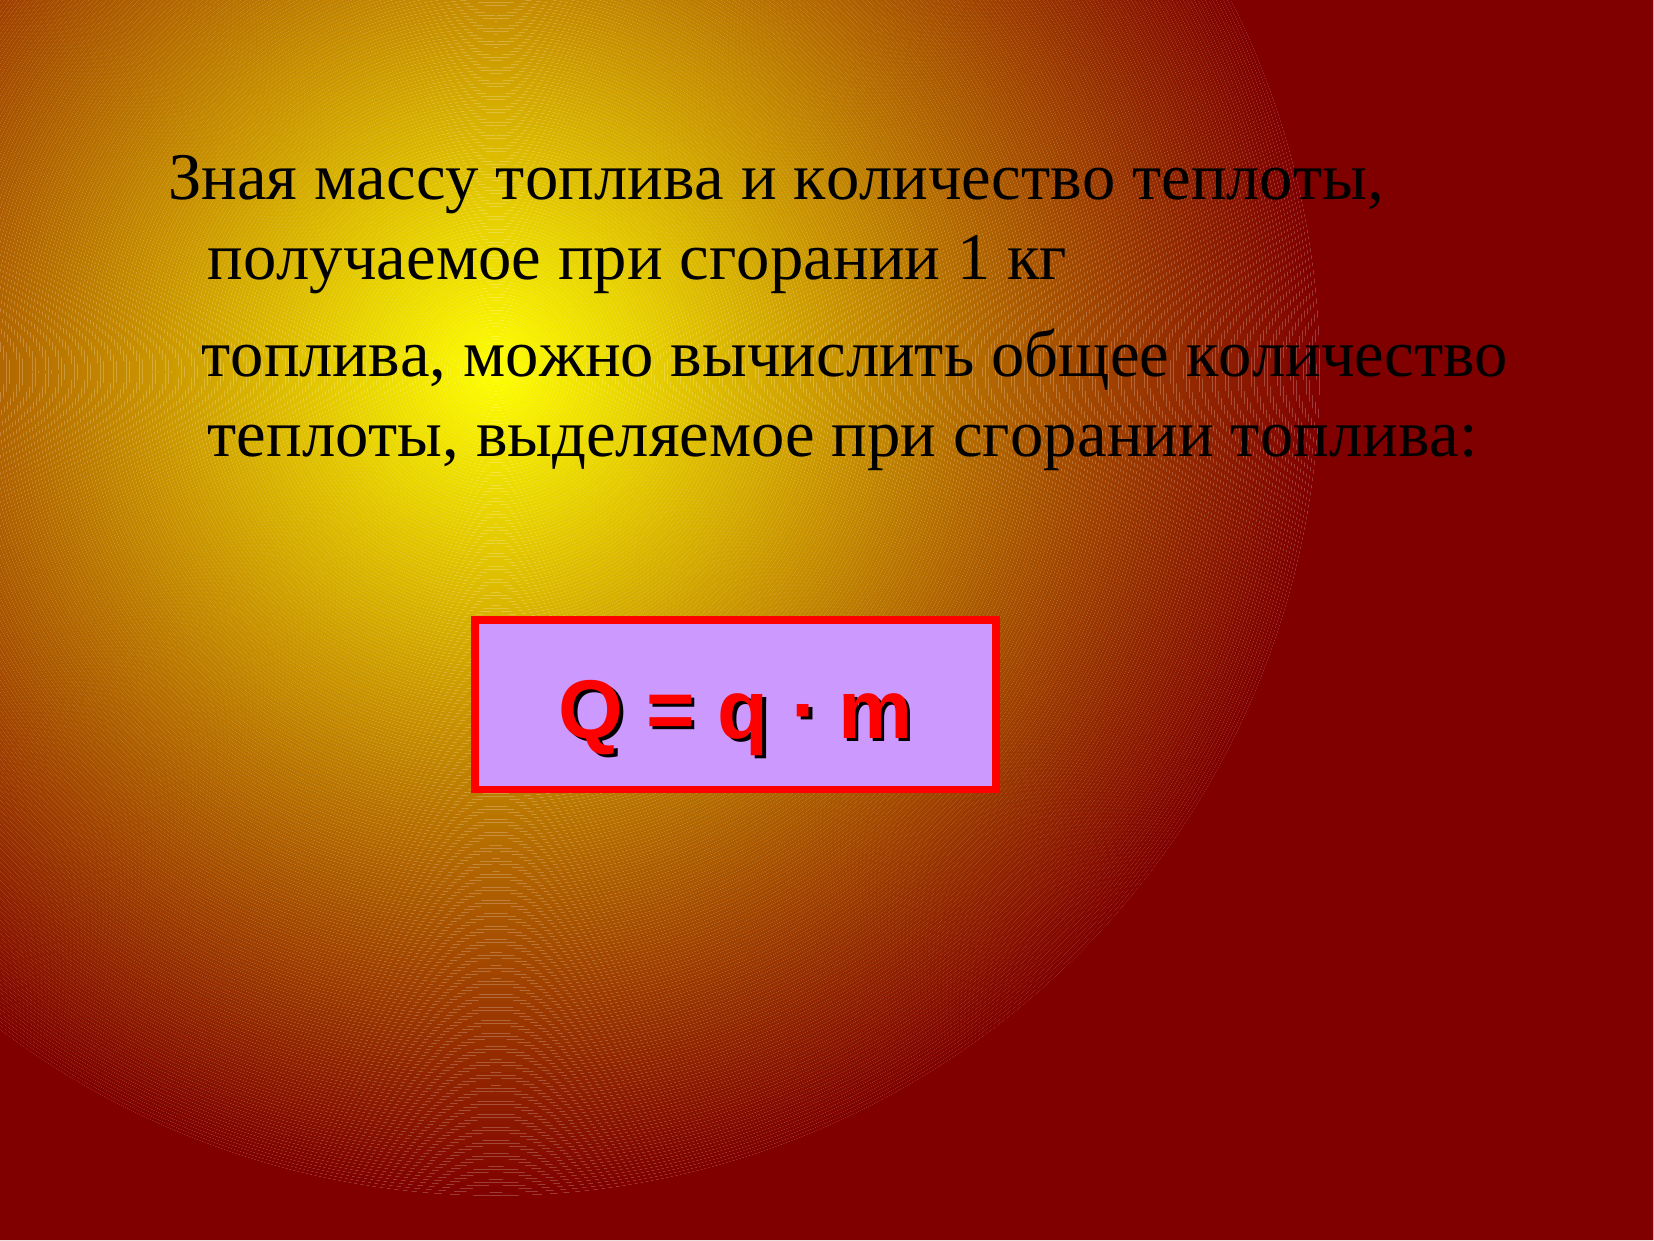

# Зная массу топлива и количество теплоты, получаемое при сгорании 1 кг
 топлива, можно вычислить общее количество теплоты, выделяемое при сгорании топлива:
Q = q ∙ m